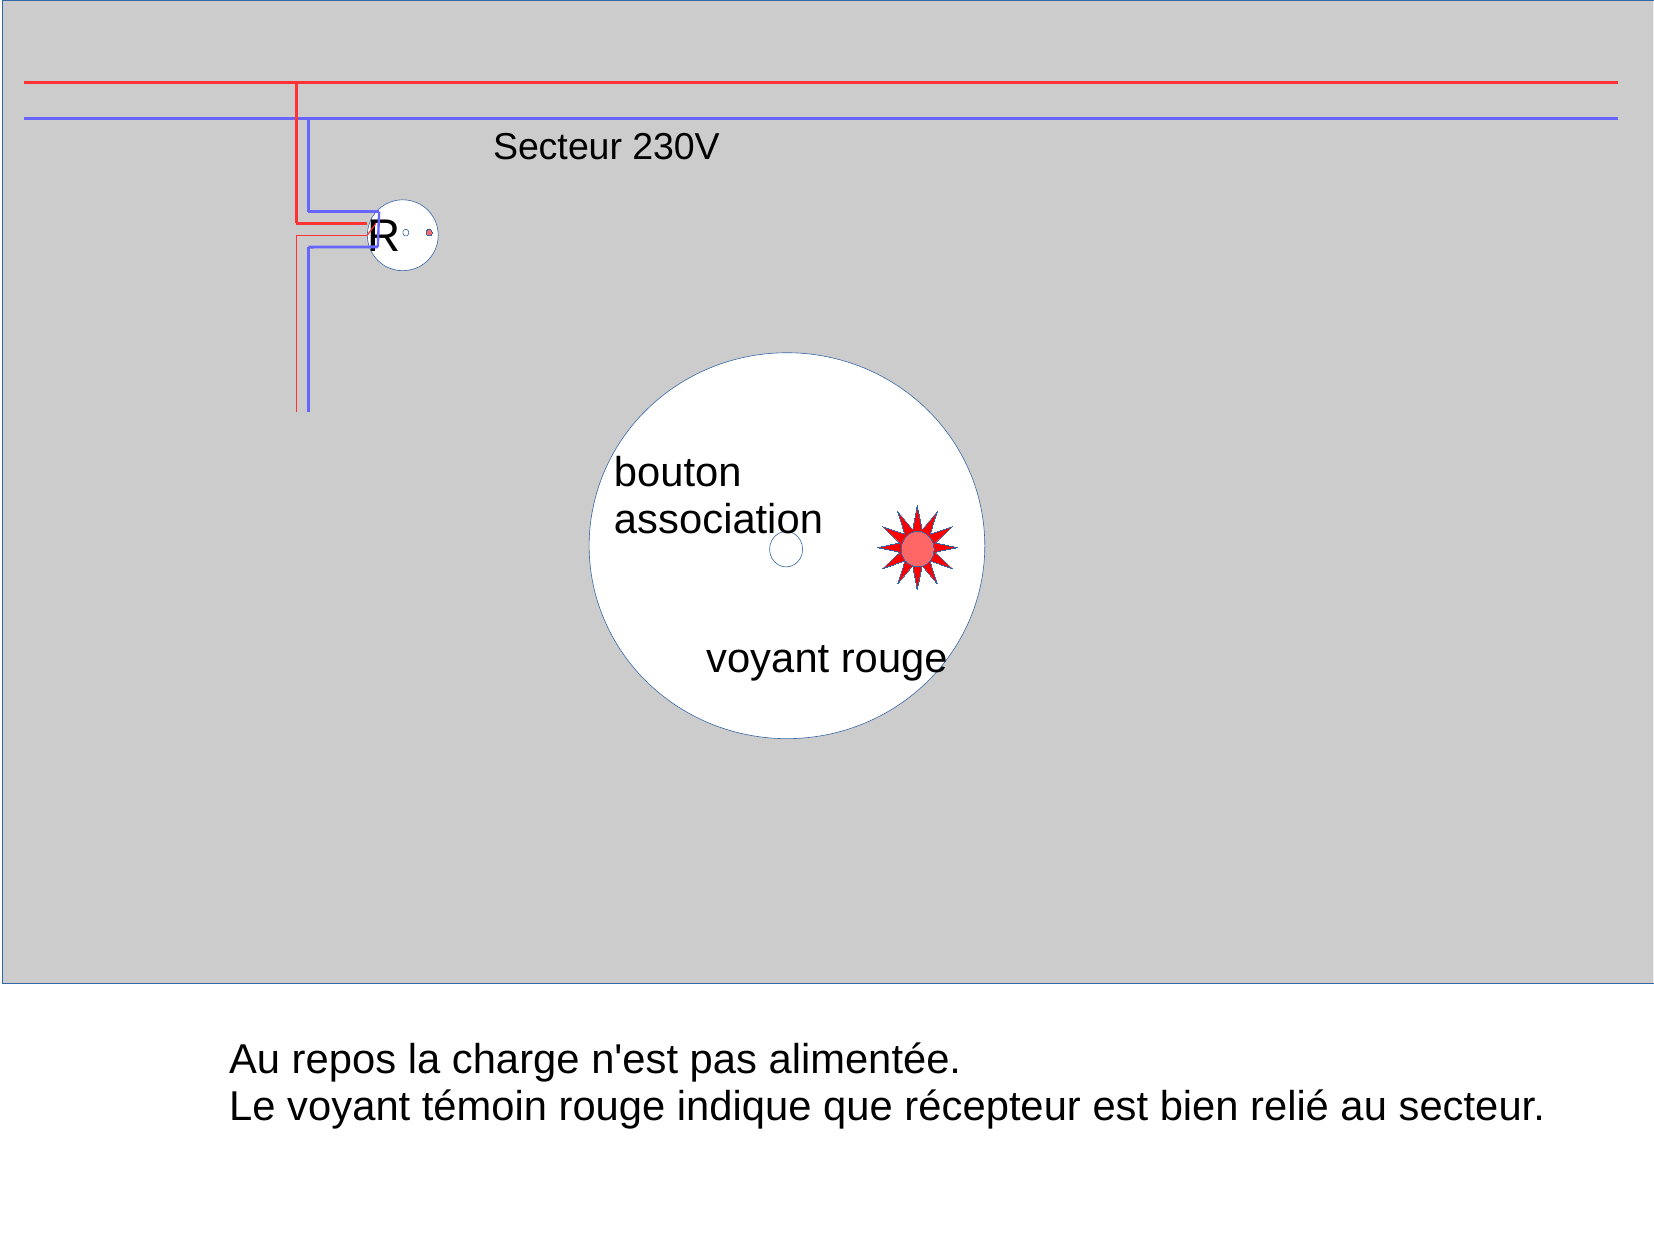

Secteur 230V
R
bouton association
 voyant rouge
Au repos la charge n'est pas alimentée.
Le voyant témoin rouge indique que récepteur est bien relié au secteur.